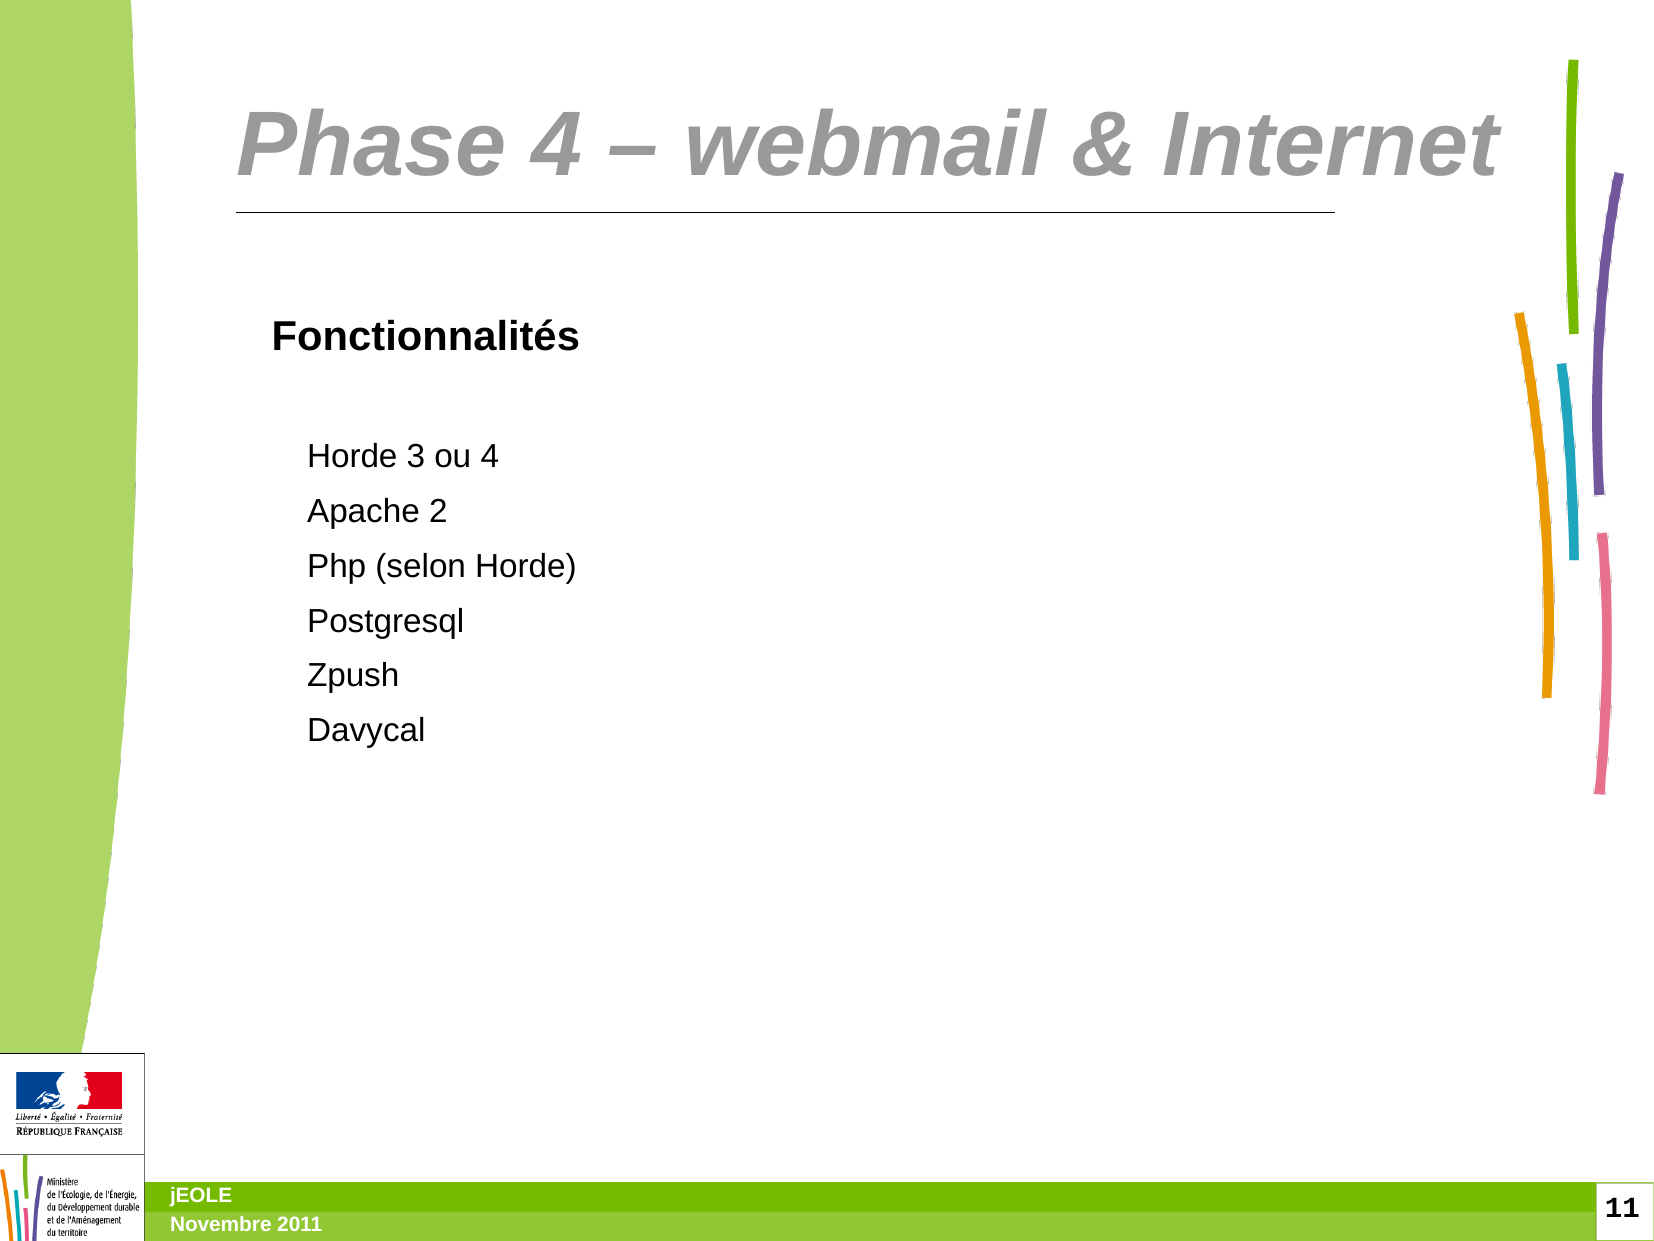

# Phase 4 – webmail & Internet
Fonctionnalités
Horde 3 ou 4
Apache 2
Php (selon Horde)
Postgresql
Zpush
Davycal
11
Journées EOLE octobre 2010